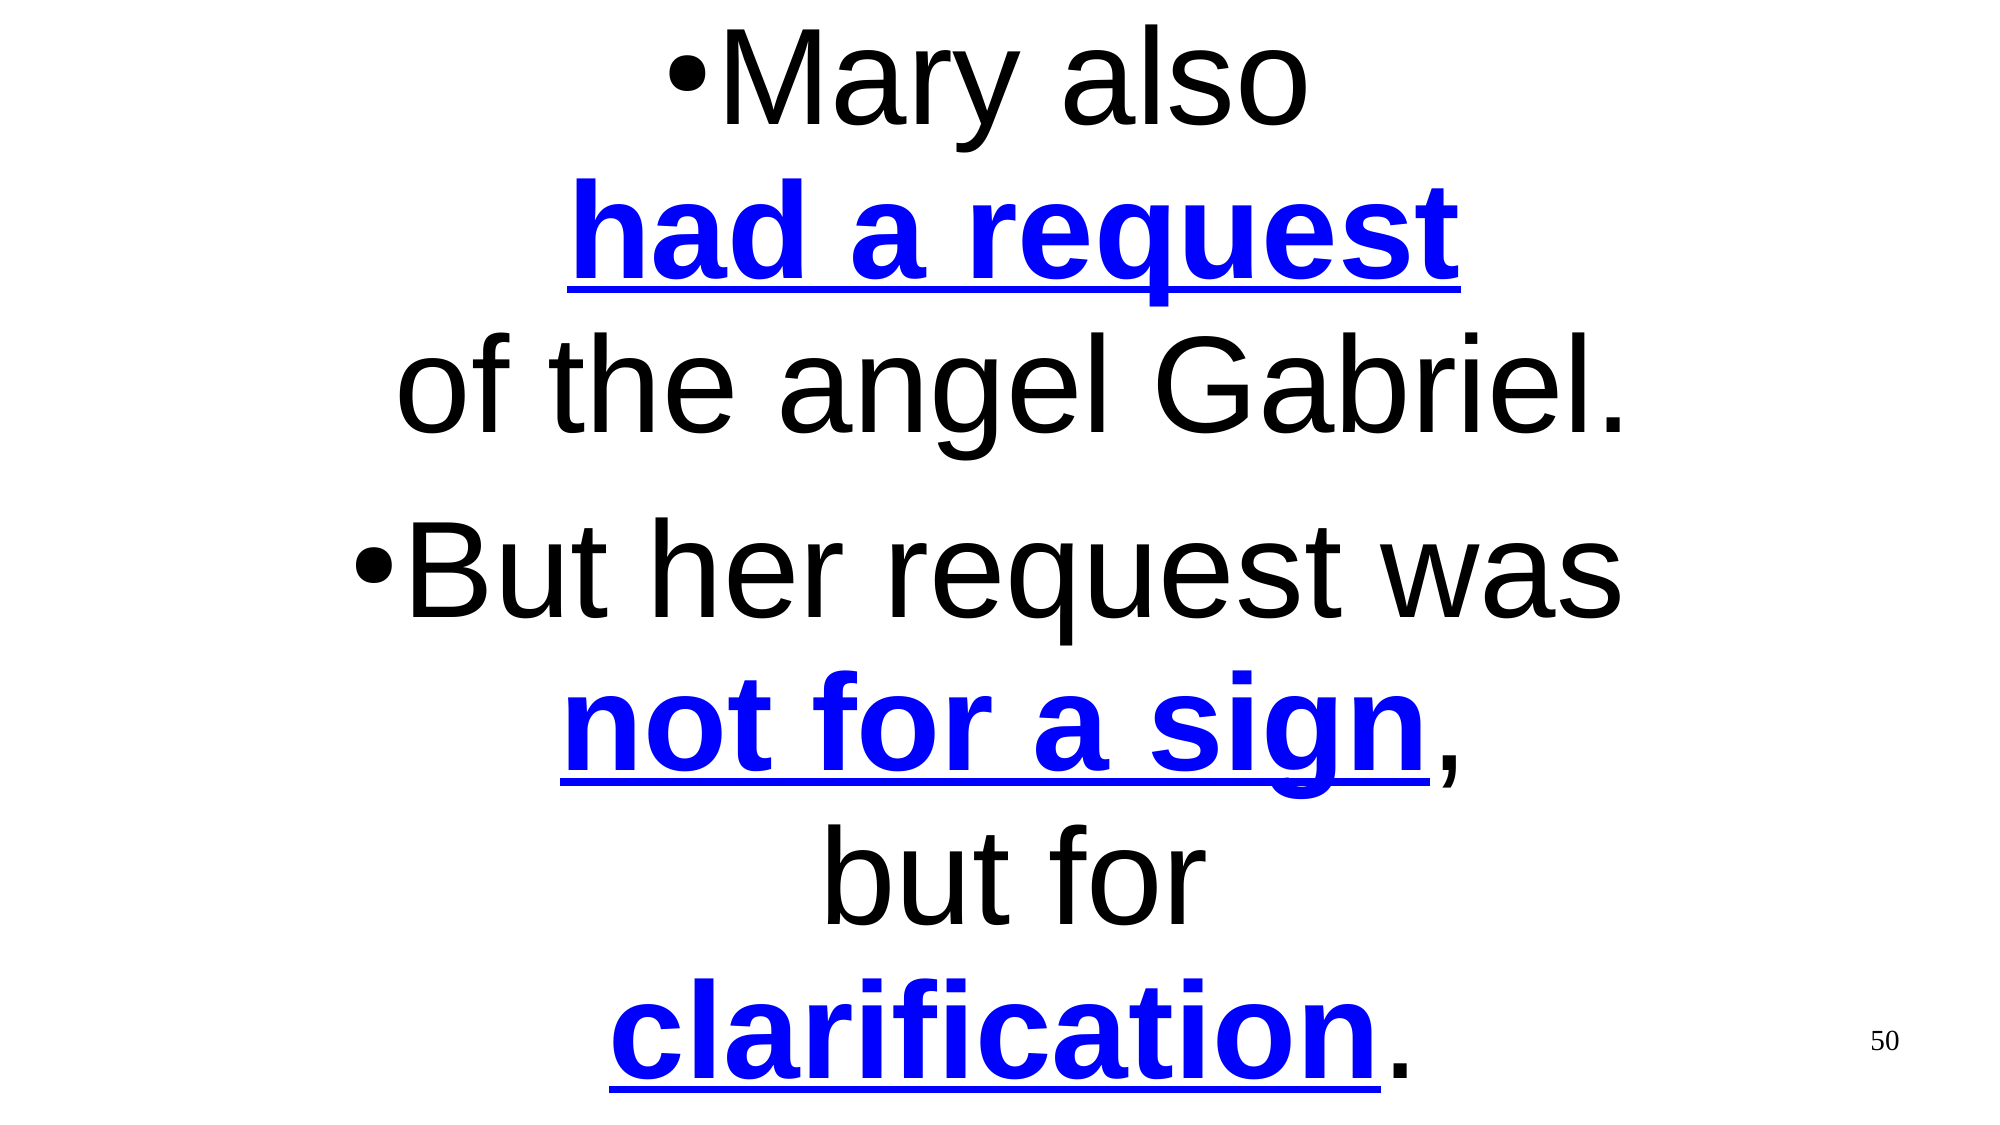

# Mary also had a request of the angel Gabriel.
But her request was
not for a sign,
but for
clarification.
50